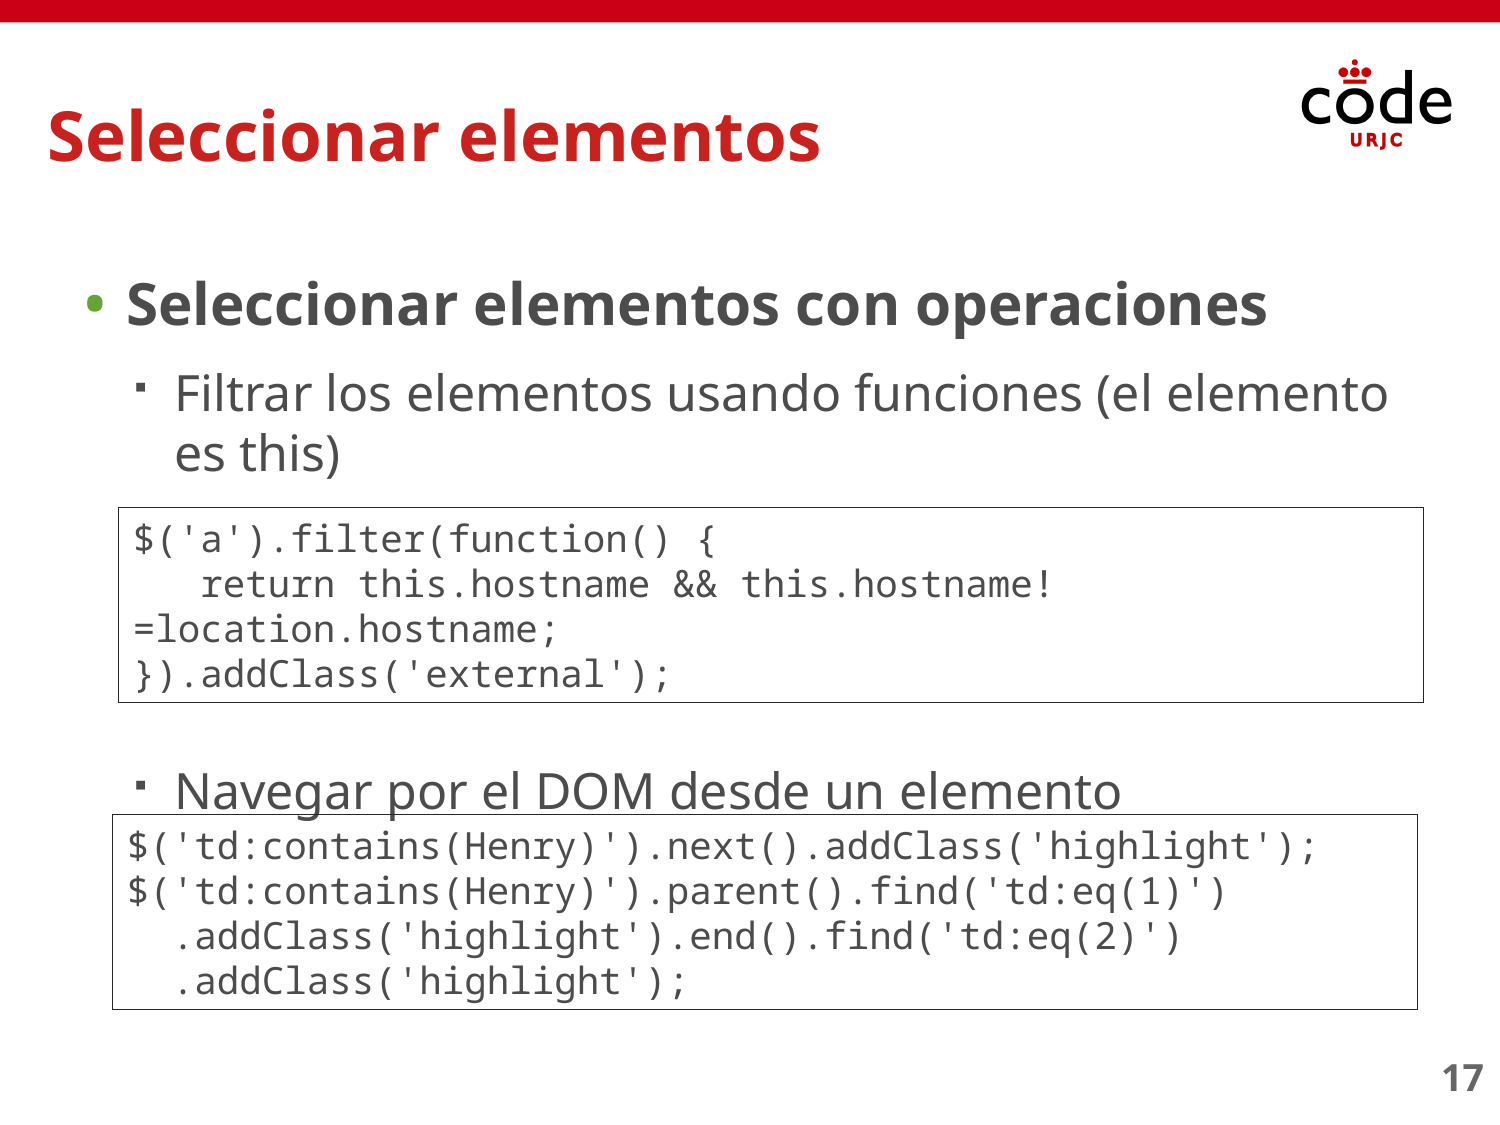

# Seleccionar elementos
Seleccionar elementos con operaciones
Filtrar los elementos usando funciones (el elemento es this)
Navegar por el DOM desde un elemento
$('a').filter(function() {
 return this.hostname && this.hostname!=location.hostname;
}).addClass('external');
$('td:contains(Henry)').next().addClass('highlight');
$('td:contains(Henry)').parent().find('td:eq(1)')
 .addClass('highlight').end().find('td:eq(2)')
 .addClass('highlight');